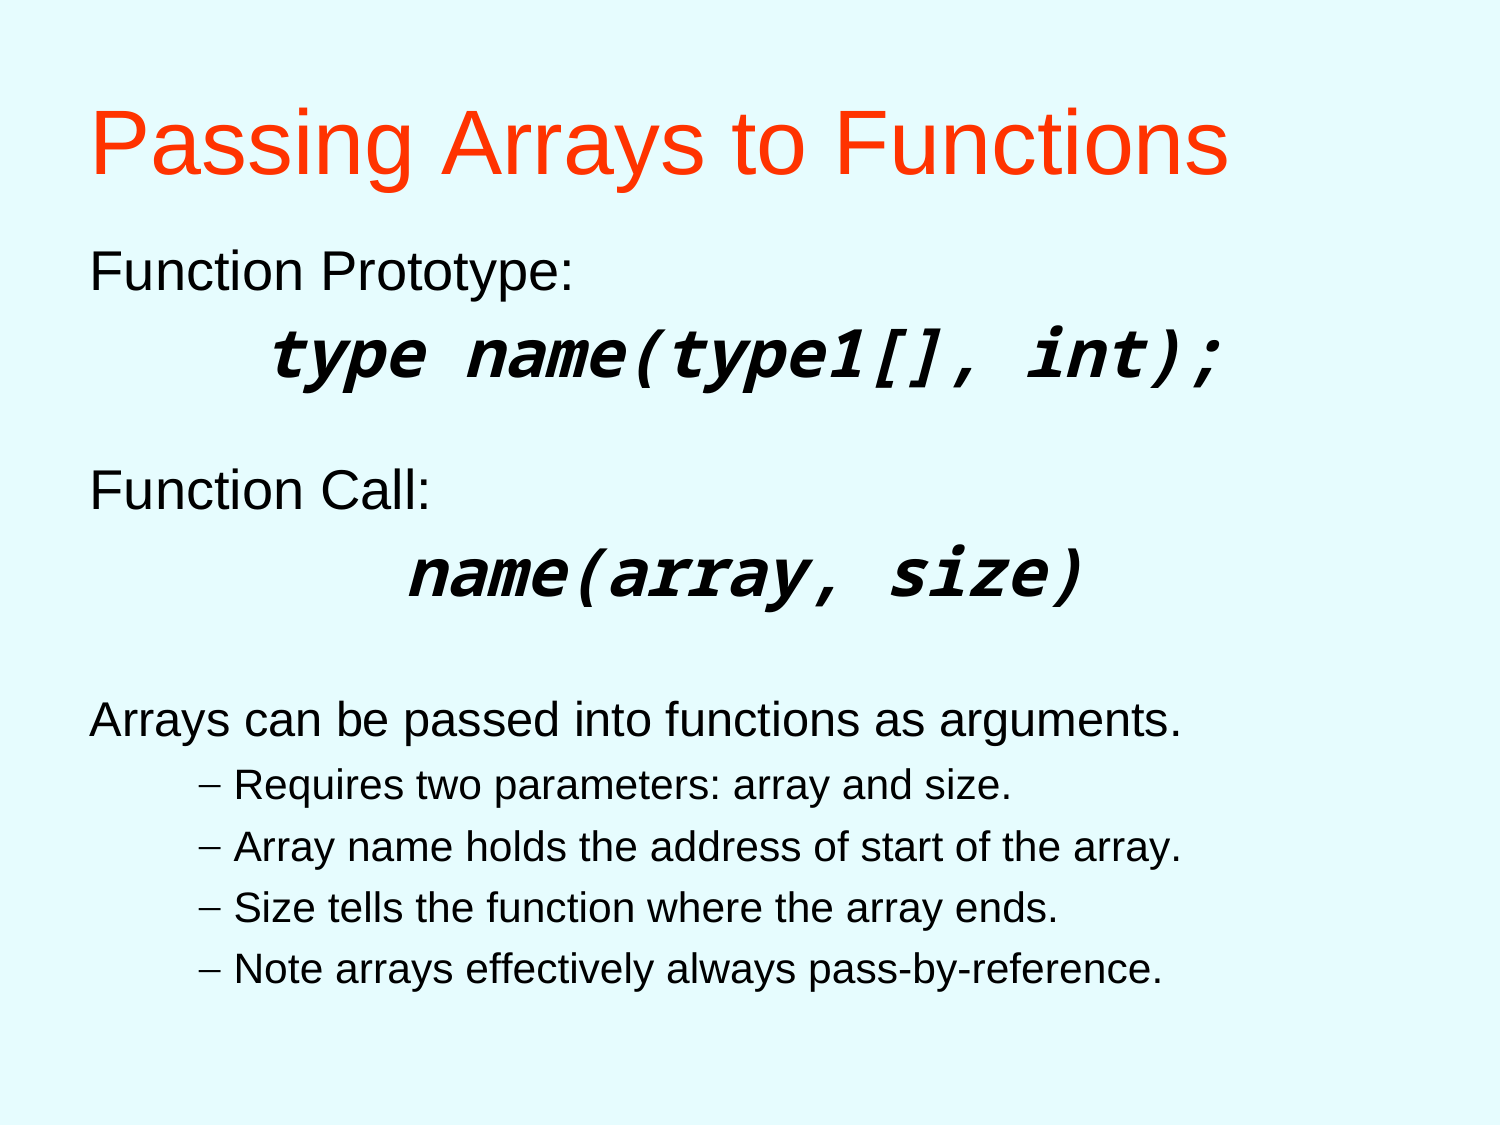

# Passing Arrays to Functions
Function Prototype:
type name(type1[], int);
Function Call:
name(array, size)
Arrays can be passed into functions as arguments.
Requires two parameters: array and size.
Array name holds the address of start of the array.
Size tells the function where the array ends.
Note arrays effectively always pass-by-reference.